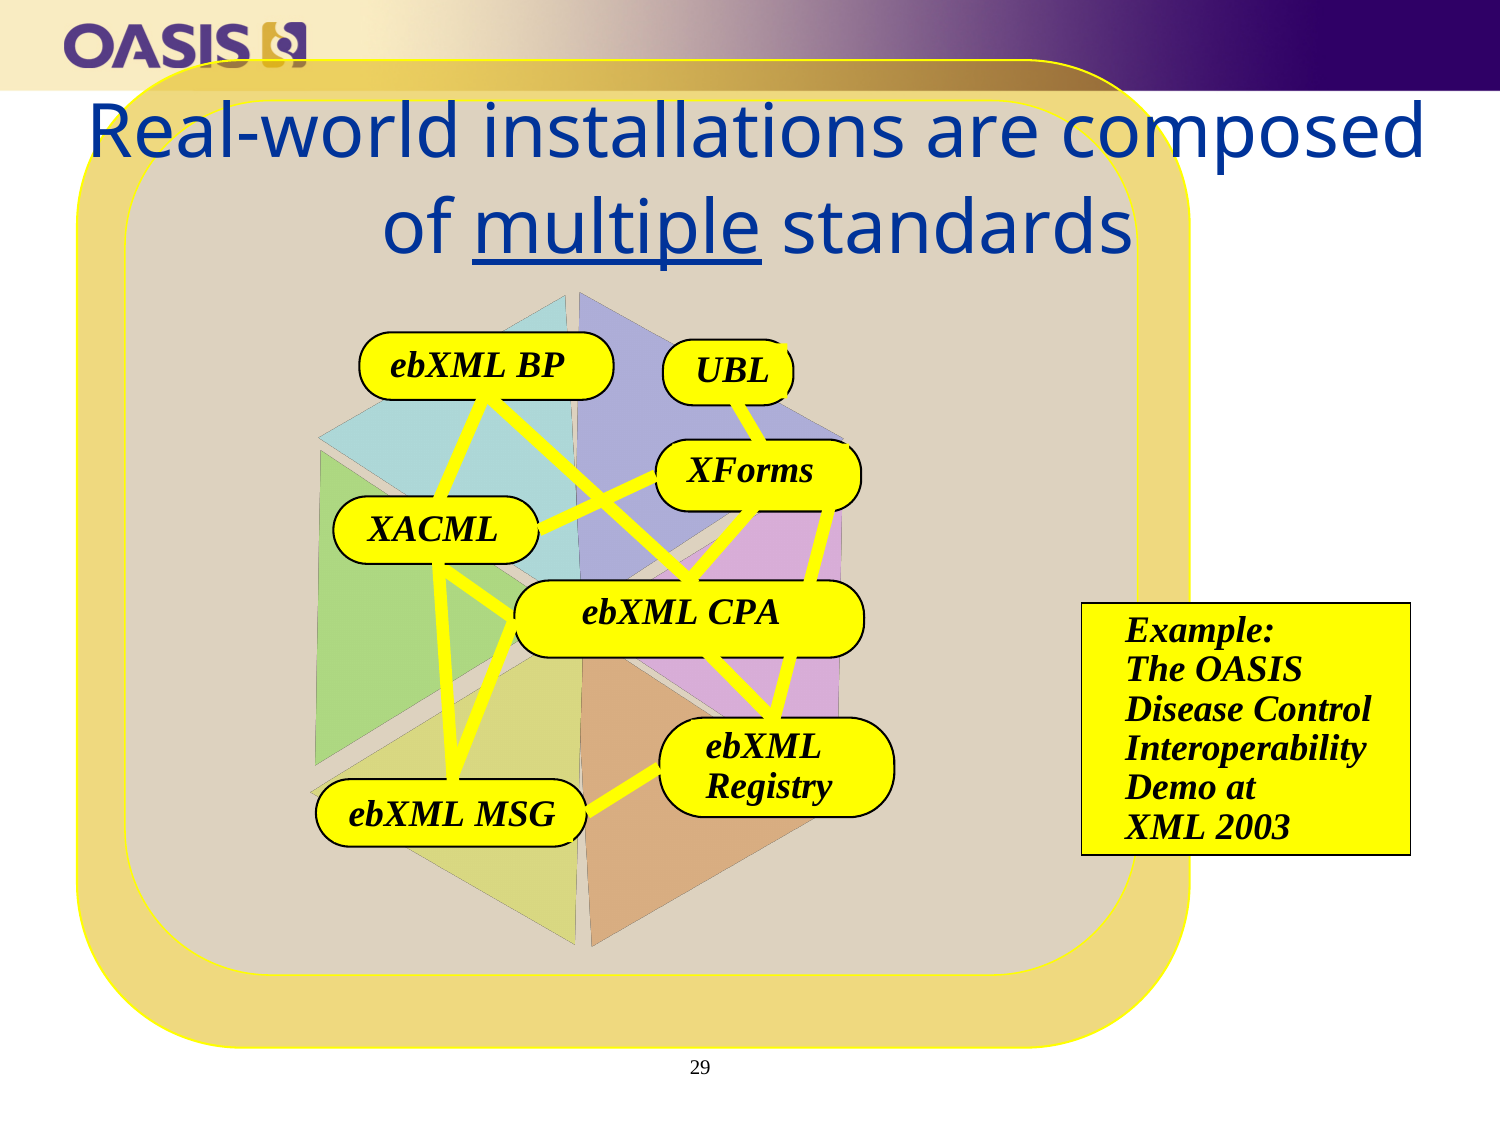

# Real-world installations are composed of multiple standards
ebXML BP
UBL
XForms
XACML
ebXML CPA
Example:
The OASIS Disease Control Interoperability Demo at
XML 2003
ebXML Registry
ebXML MSG